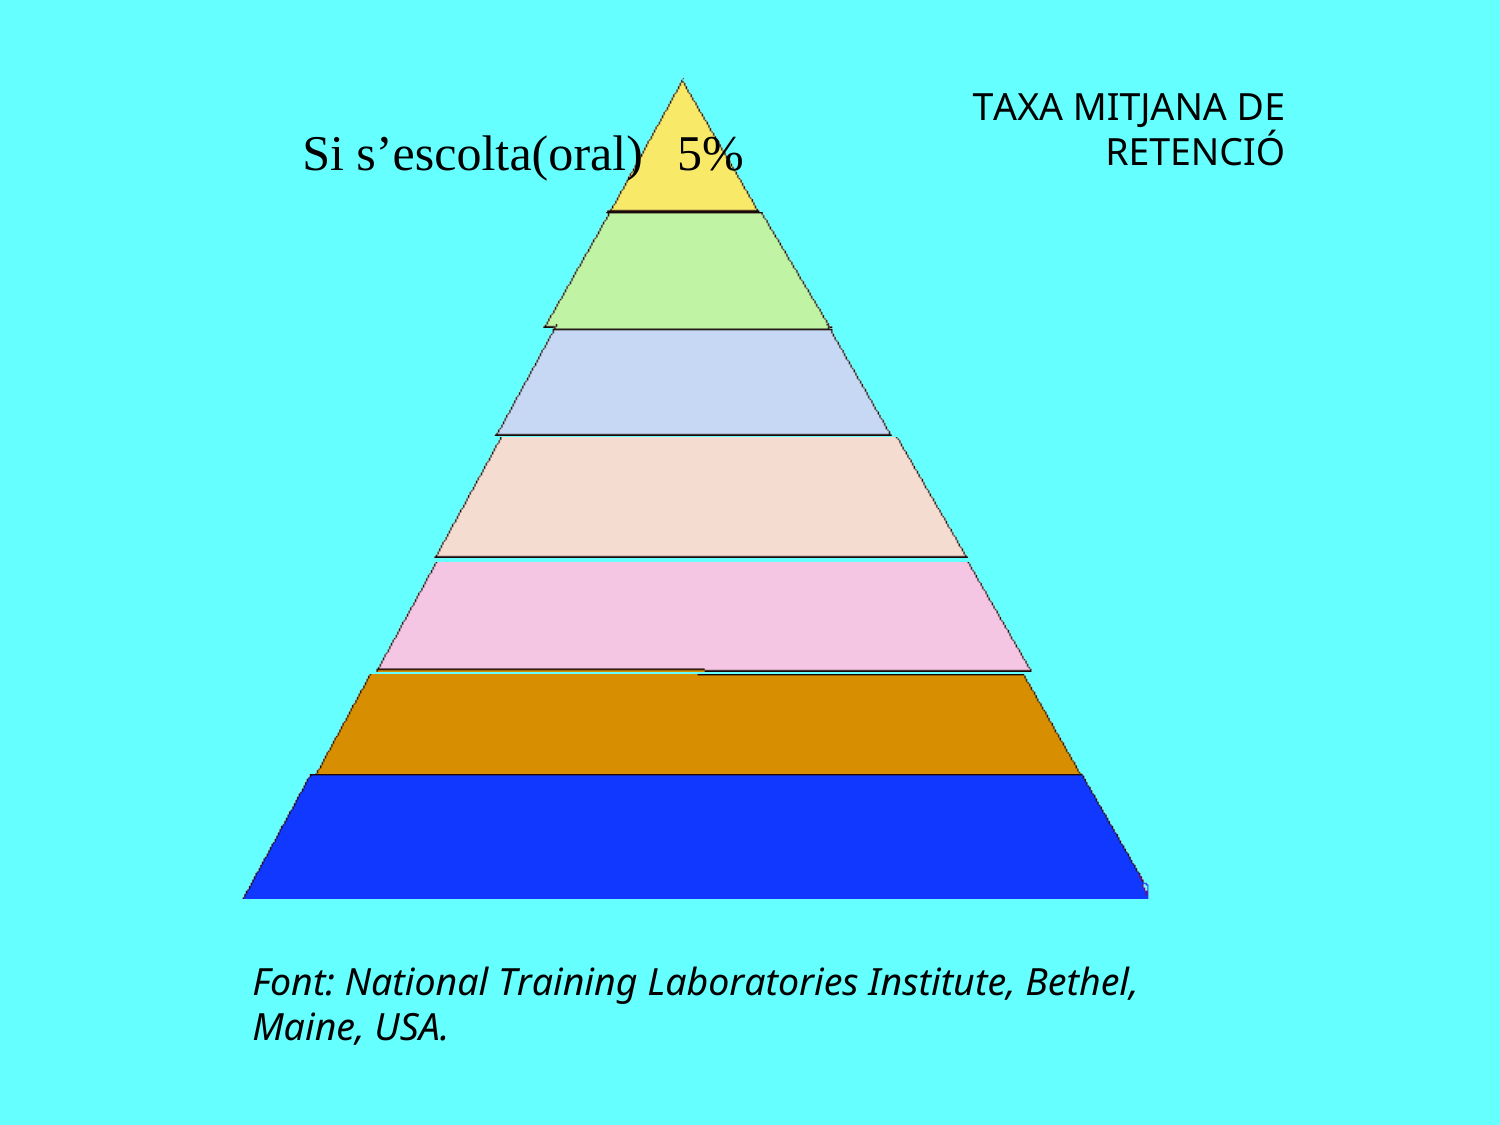

TAXA MITJANA DE RETENCIÓ
Si s’escolta(oral)
5%
Font: National Training Laboratories Institute, Bethel, Maine, USA.